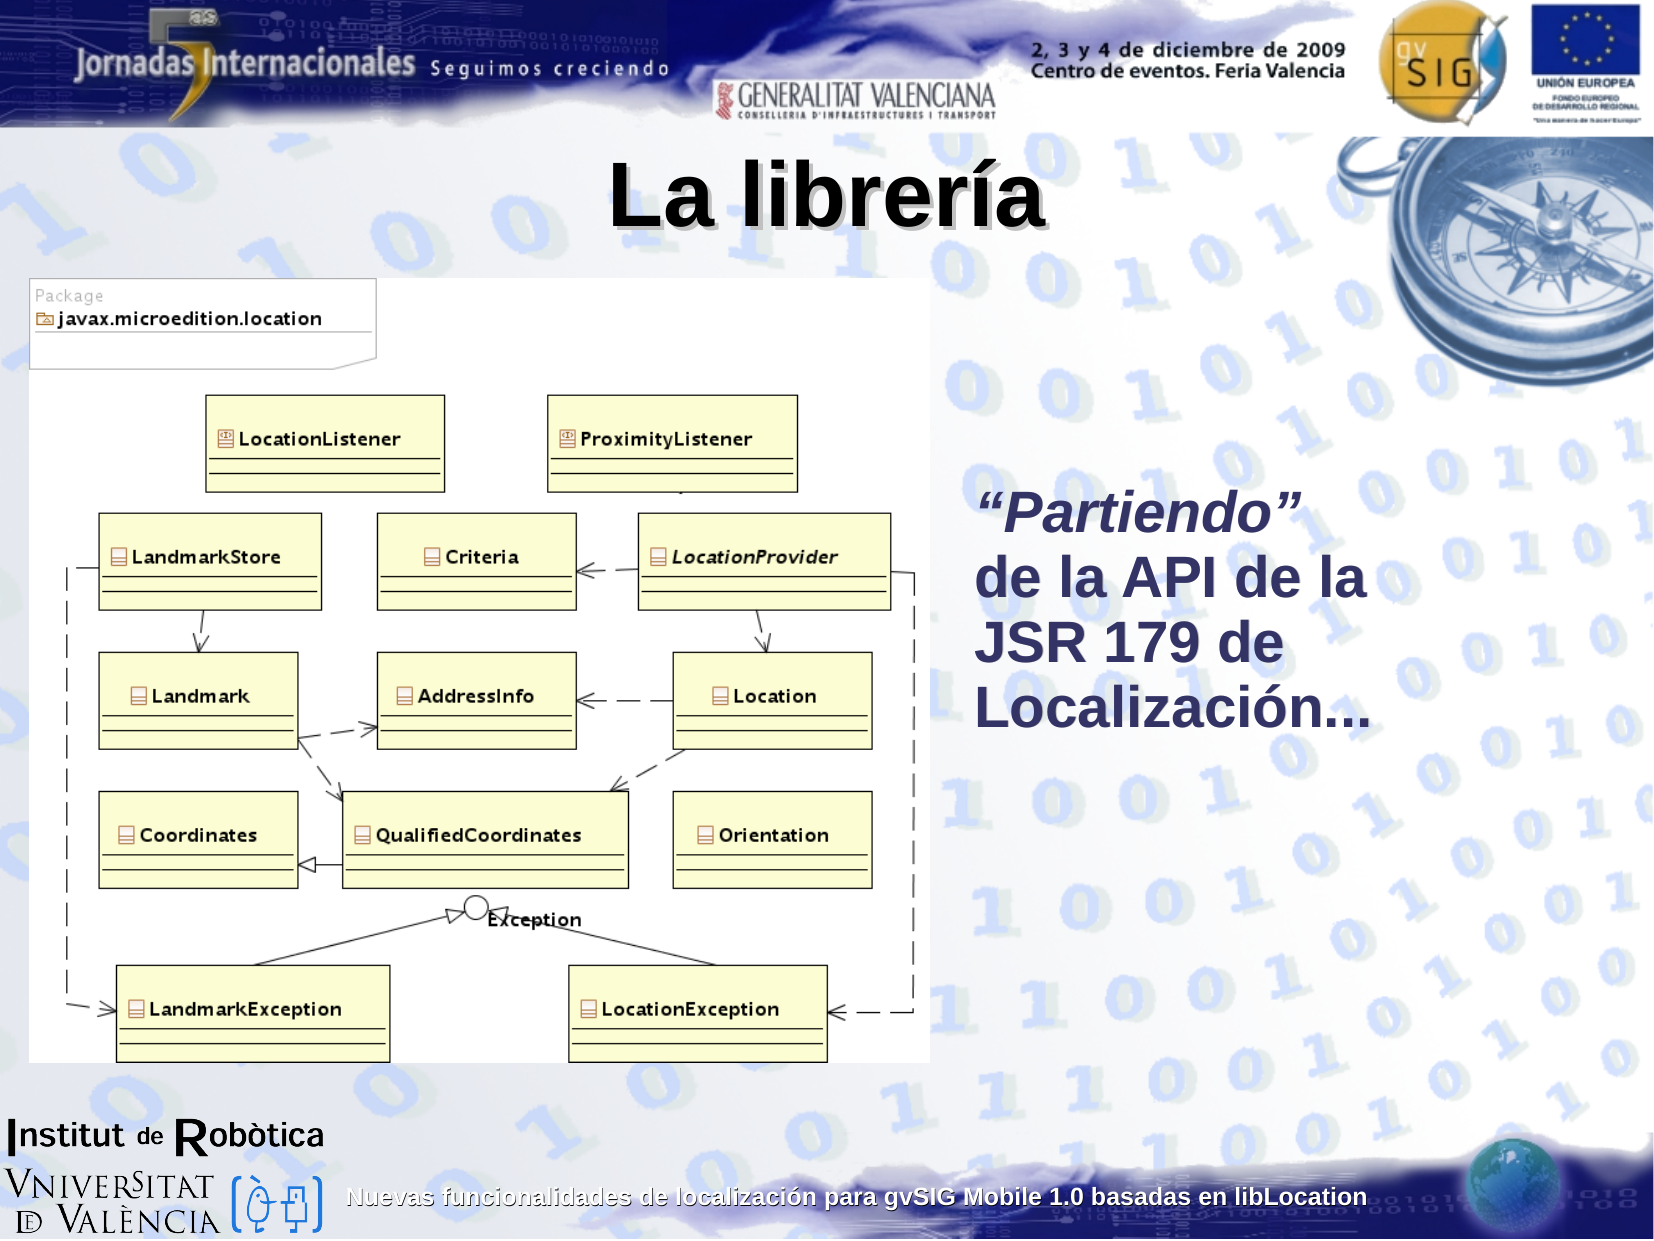

# La librería
“Partiendo”
de la API de la
JSR 179 de Localización...